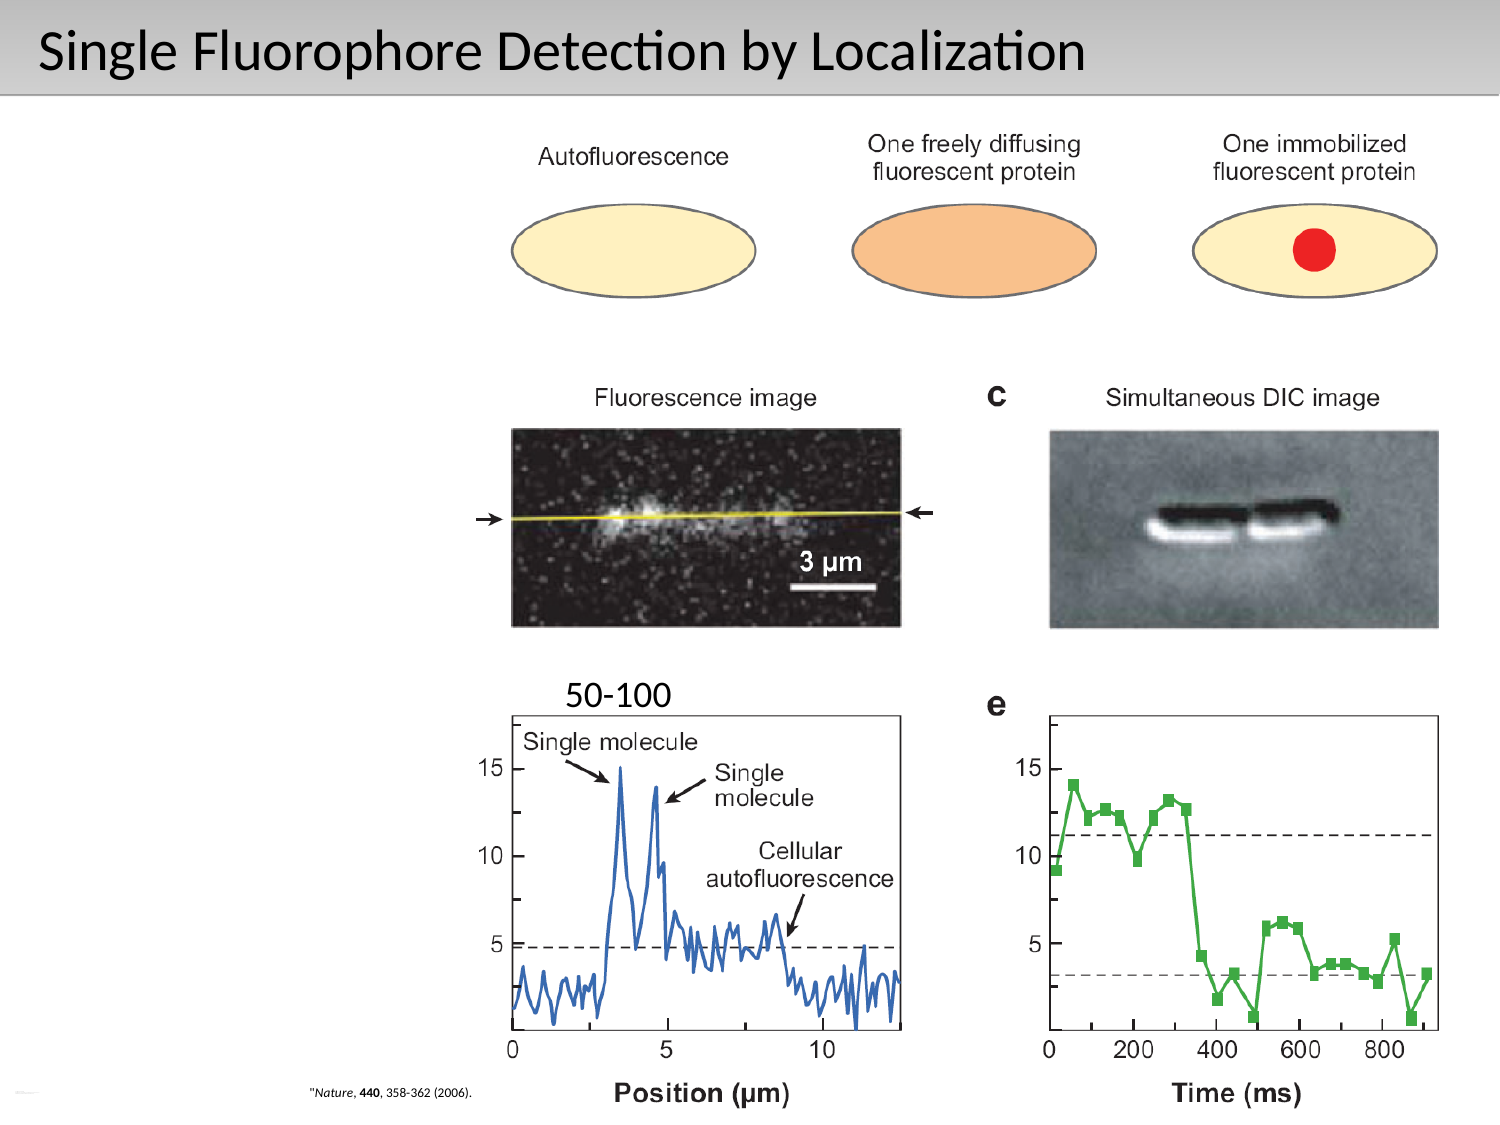

# Single Fluorophore Detection by Localization
50-100
Immobilizing GFP for Single Molecule Sensitivity
A GFP molecule in cytoplasm undergoes fast diffusion. Its signal is overwhelmed by the strong autofluorescence background.
The proof of detecting a single molecule is the quantized photobleaching of the fluorescence signal
"Nature, 440, 358-362 (2006).